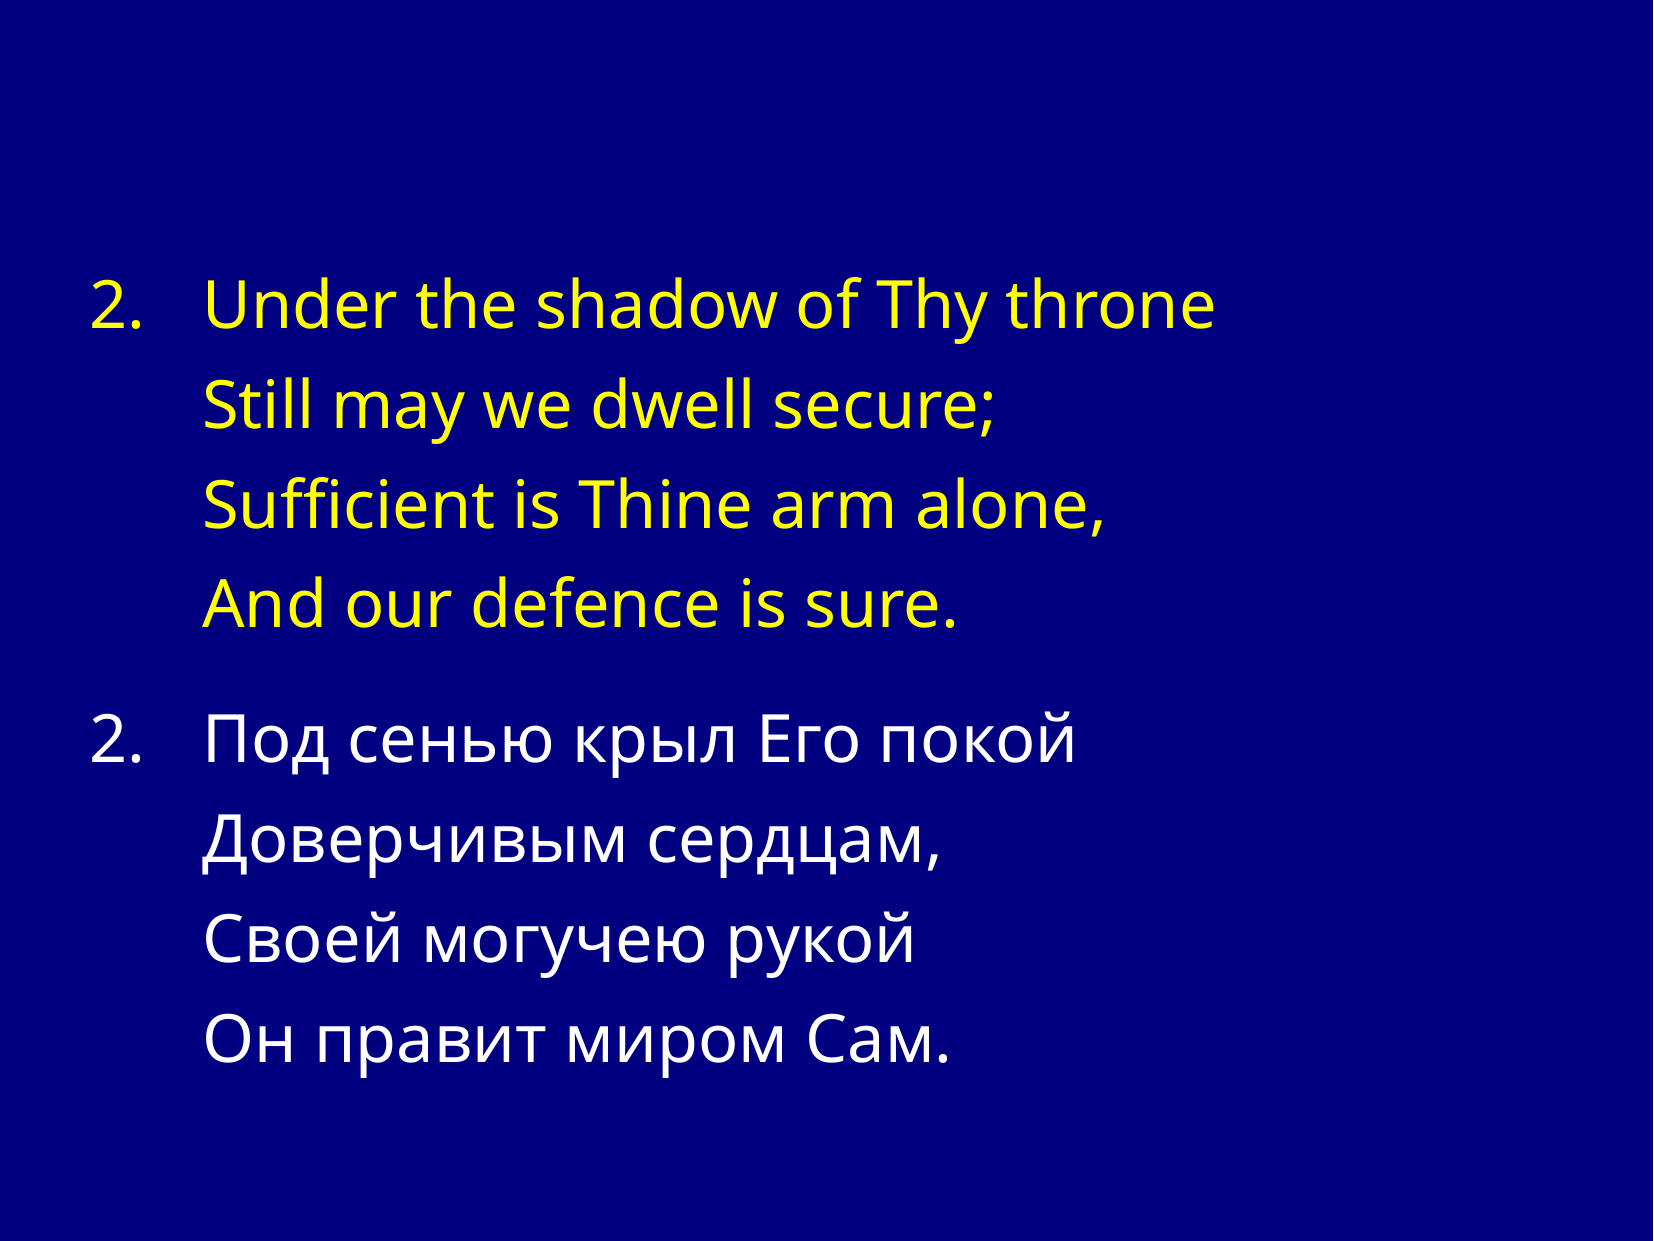

2.	Under the shadow of Thy throne
	Still may we dwell secure;
	Sufficient is Thine arm alone,
	And our defence is sure.
2.	Под сенью крыл Его покой
	Доверчивым сердцам,
	Своей могучею рукой
	Он правит миром Сам.